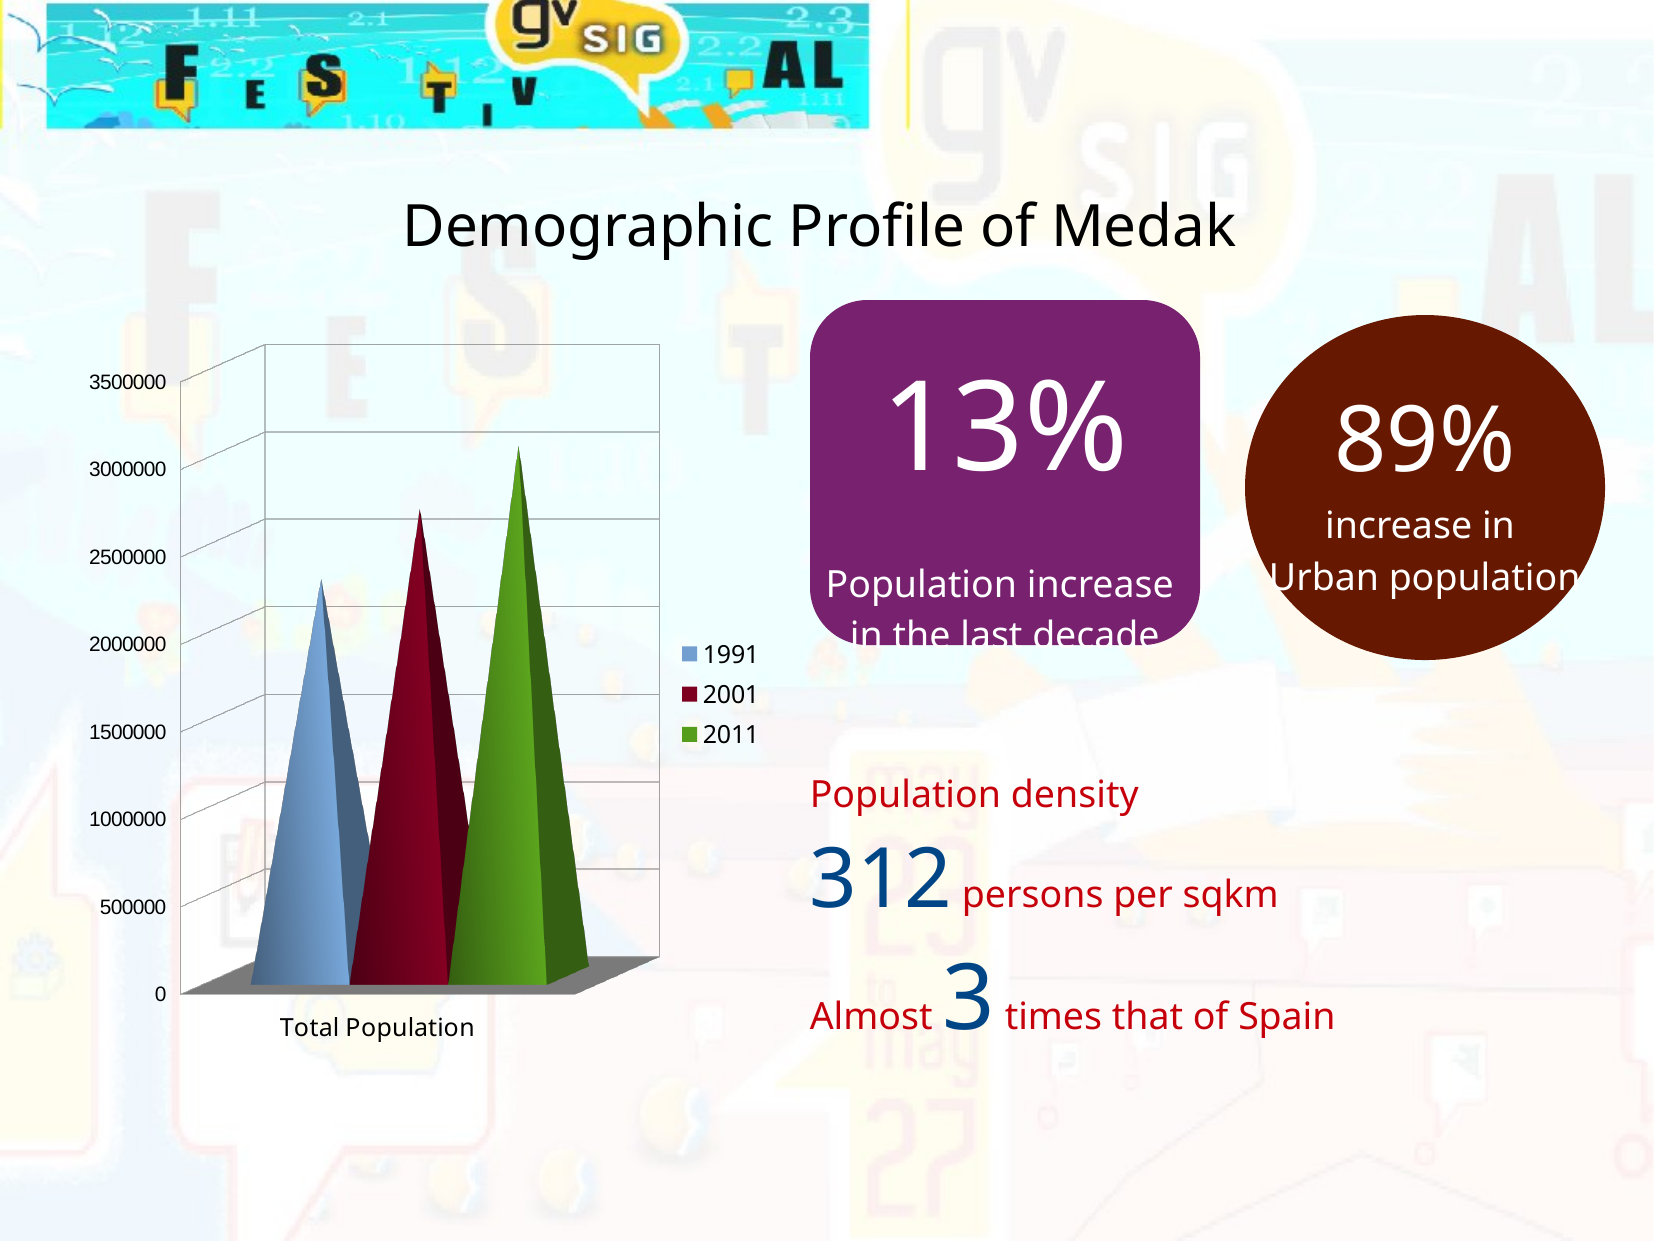

# Demographic Profile of Medak
 13%
Population increase
in the last decade
89%
increase in
Urban population
[unsupported chart]
Population density
312 persons per sqkm
Almost 3 times that of Spain